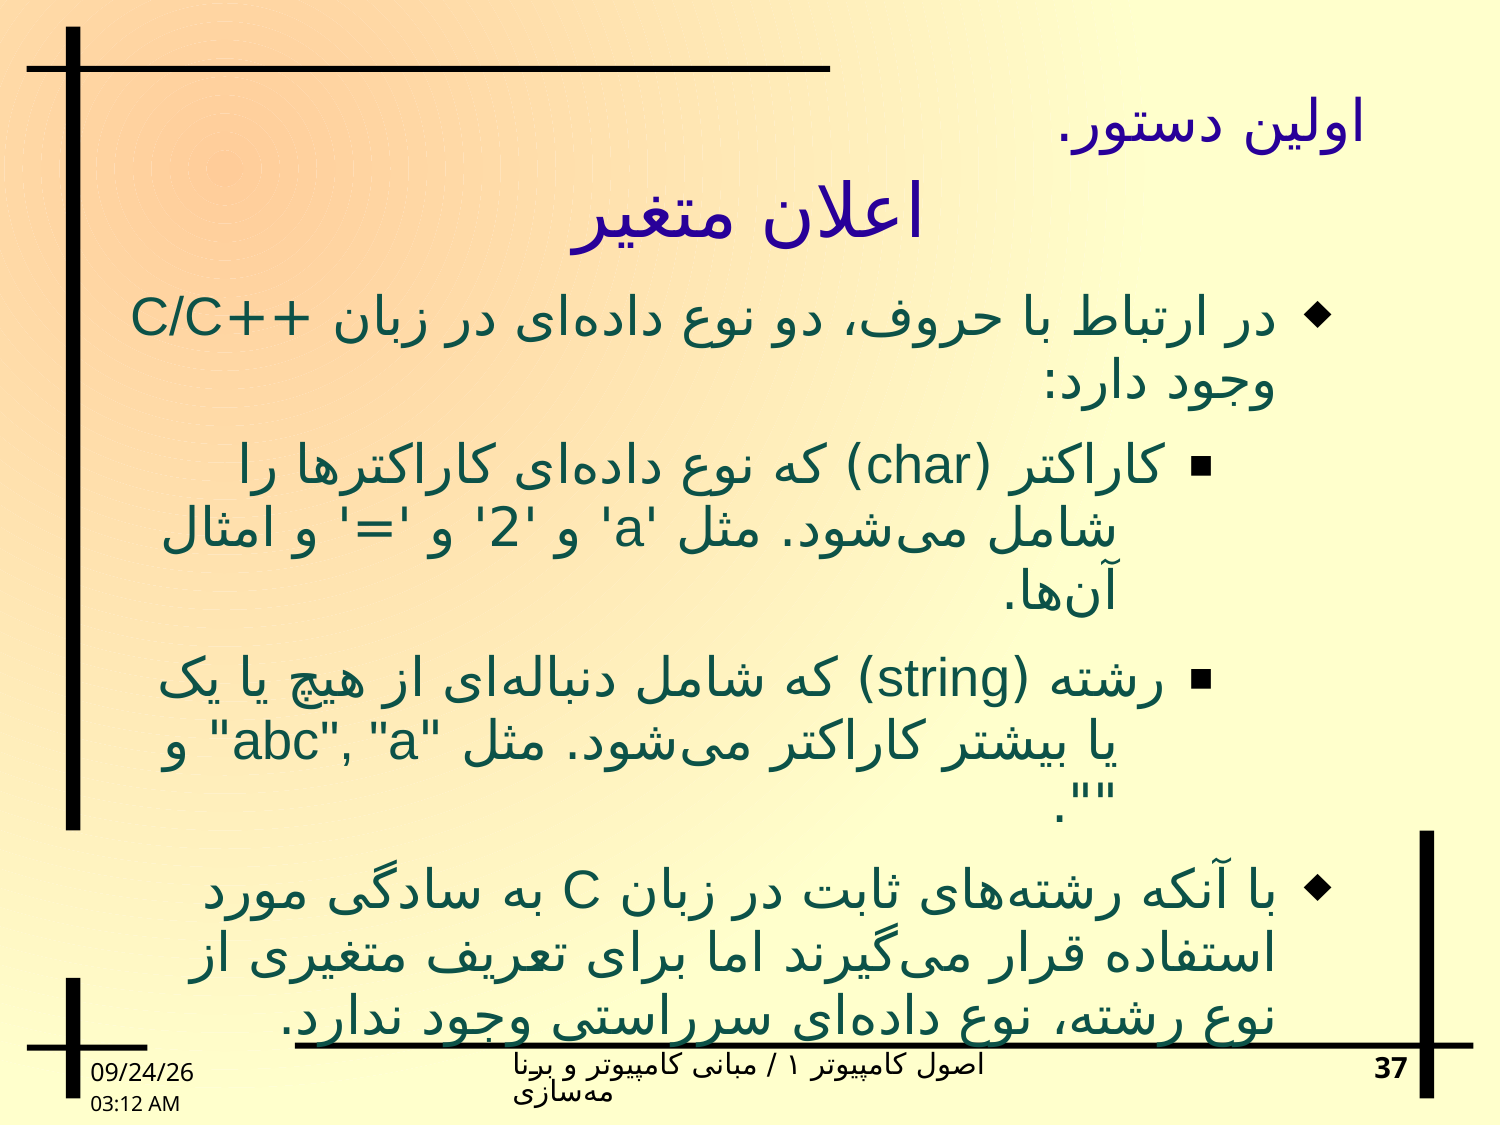

اولین دستور.
اعلان متغیر
# در ارتباط با حروف، دو نوع داده‌ای در زبان ++C/C وجود دارد:
کاراکتر (char) که نوع داده‌ای کاراکترها را شامل می‌شود. مثل 'a' و '2' و '=' و امثال آن‌ها.
رشته (string) که شامل دنباله‌ای از هیچ یا یک یا بیشتر کاراکتر می‌شود. مثل "abc", "a" و "".
با آنکه رشته‌های ثابت در زبان C به سادگی مورد استفاده قرار می‌گیرند اما برای تعریف متغیری از نوع رشته، نوع داده‌ای سرراستی وجود ندارد.
اصول کامپیوتر ۱ / مبانی کامپیوتر و برنامه‌سازی
37